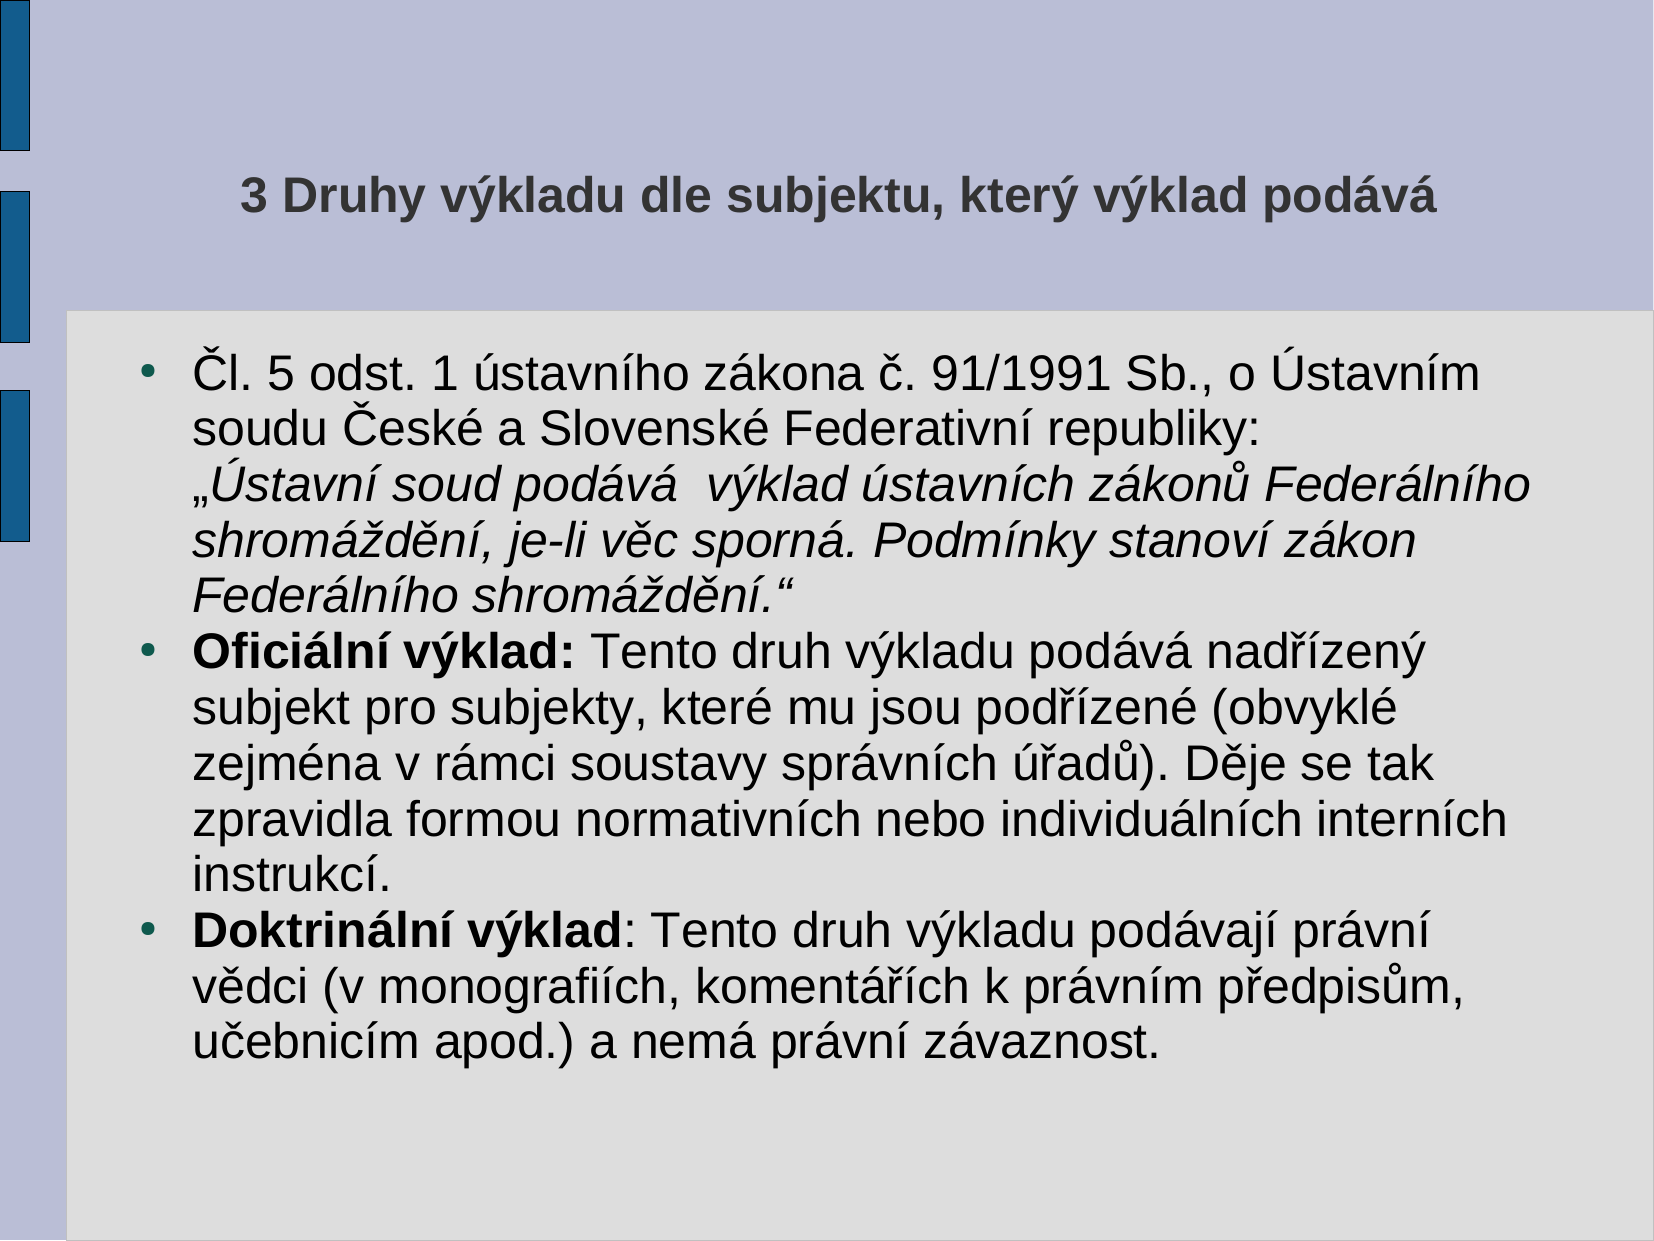

# 3 Druhy výkladu dle subjektu, který výklad podává
Čl. 5 odst. 1 ústavního zákona č. 91/1991 Sb., o Ústavním soudu České a Slovenské Federativní republiky:
„Ústavní soud podává výklad ústavních zákonů Federálního shromáždění, je-li věc sporná. Podmínky stanoví zákon Federálního shromáždění.“
Oficiální výklad: Tento druh výkladu podává nadřízený subjekt pro subjekty, které mu jsou podřízené (obvyklé zejména v rámci soustavy správních úřadů). Děje se tak zpravidla formou normativních nebo individuálních interních instrukcí.
Doktrinální výklad: Tento druh výkladu podávají právní vědci (v monografiích, komentářích k právním předpisům, učebnicím apod.) a nemá právní závaznost.